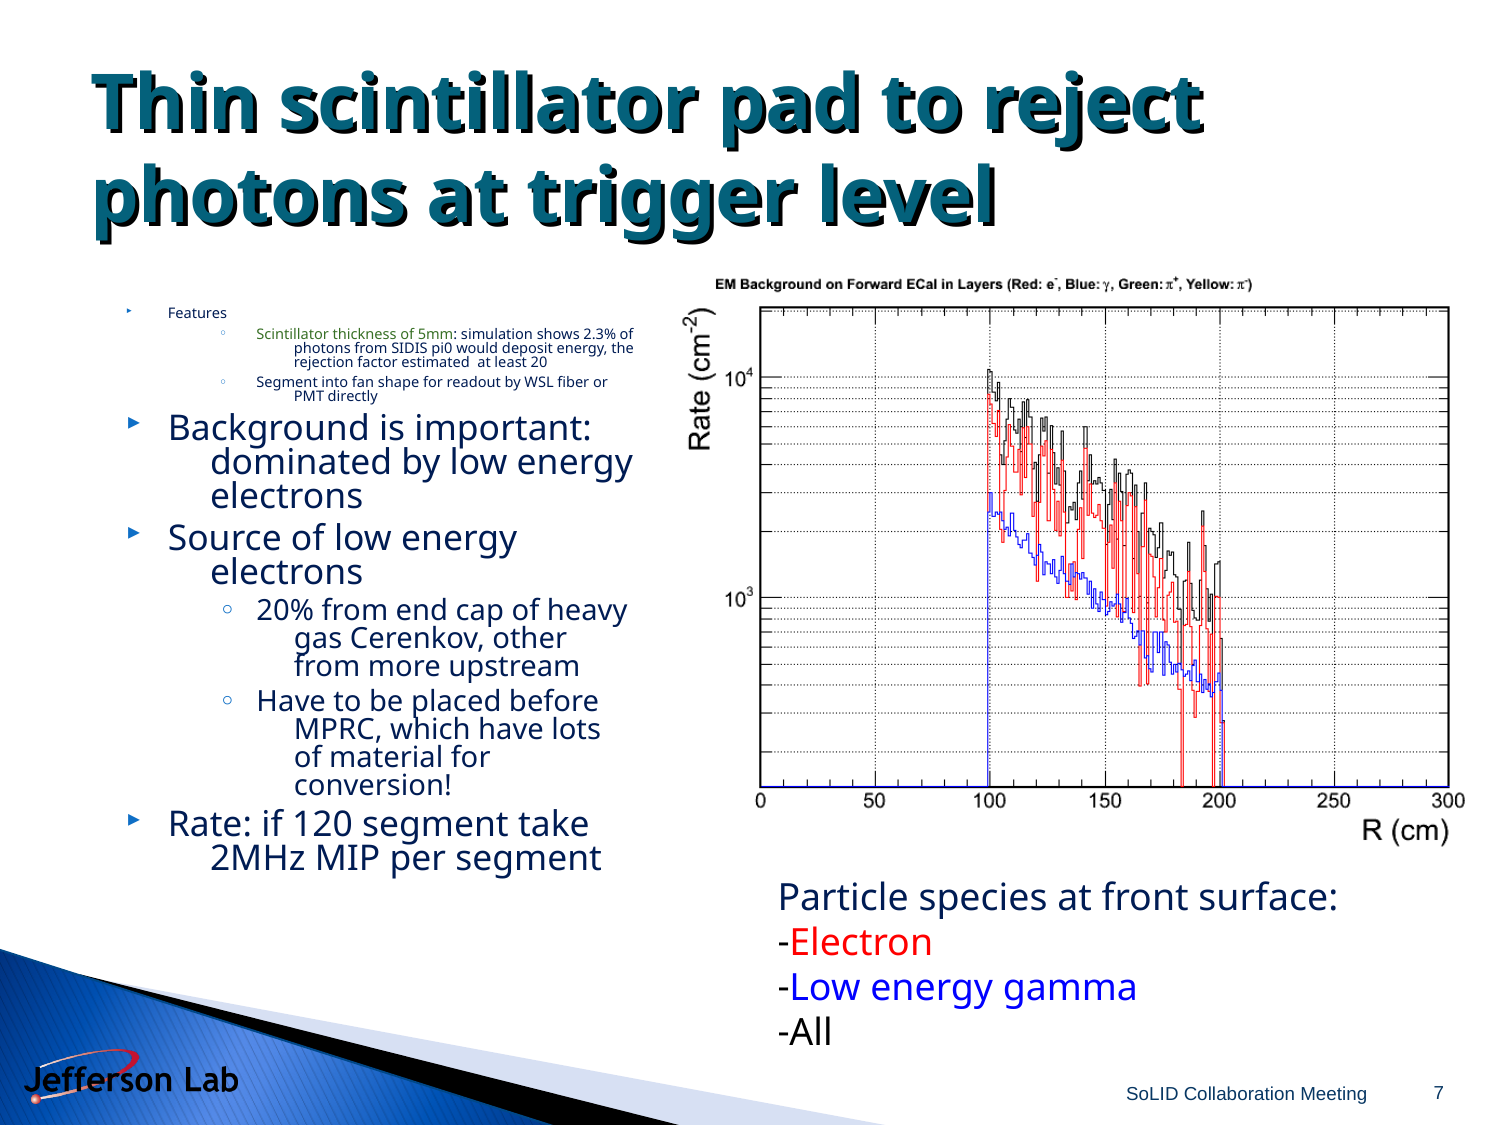

Thin scintillator pad to reject photons at trigger level
# Features
Scintillator thickness of 5mm: simulation shows 2.3% of photons from SIDIS pi0 would deposit energy, the rejection factor estimated at least 20
Segment into fan shape for readout by WSL fiber or PMT directly
Background is important: dominated by low energy electrons
Source of low energy electrons
20% from end cap of heavy gas Cerenkov, other from more upstream
Have to be placed before MPRC, which have lots of material for conversion!
Rate: if 120 segment take 2MHz MIP per segment
Particle species at front surface:
Electron
Low energy gamma
All
SoLID Collaboration Meeting
7